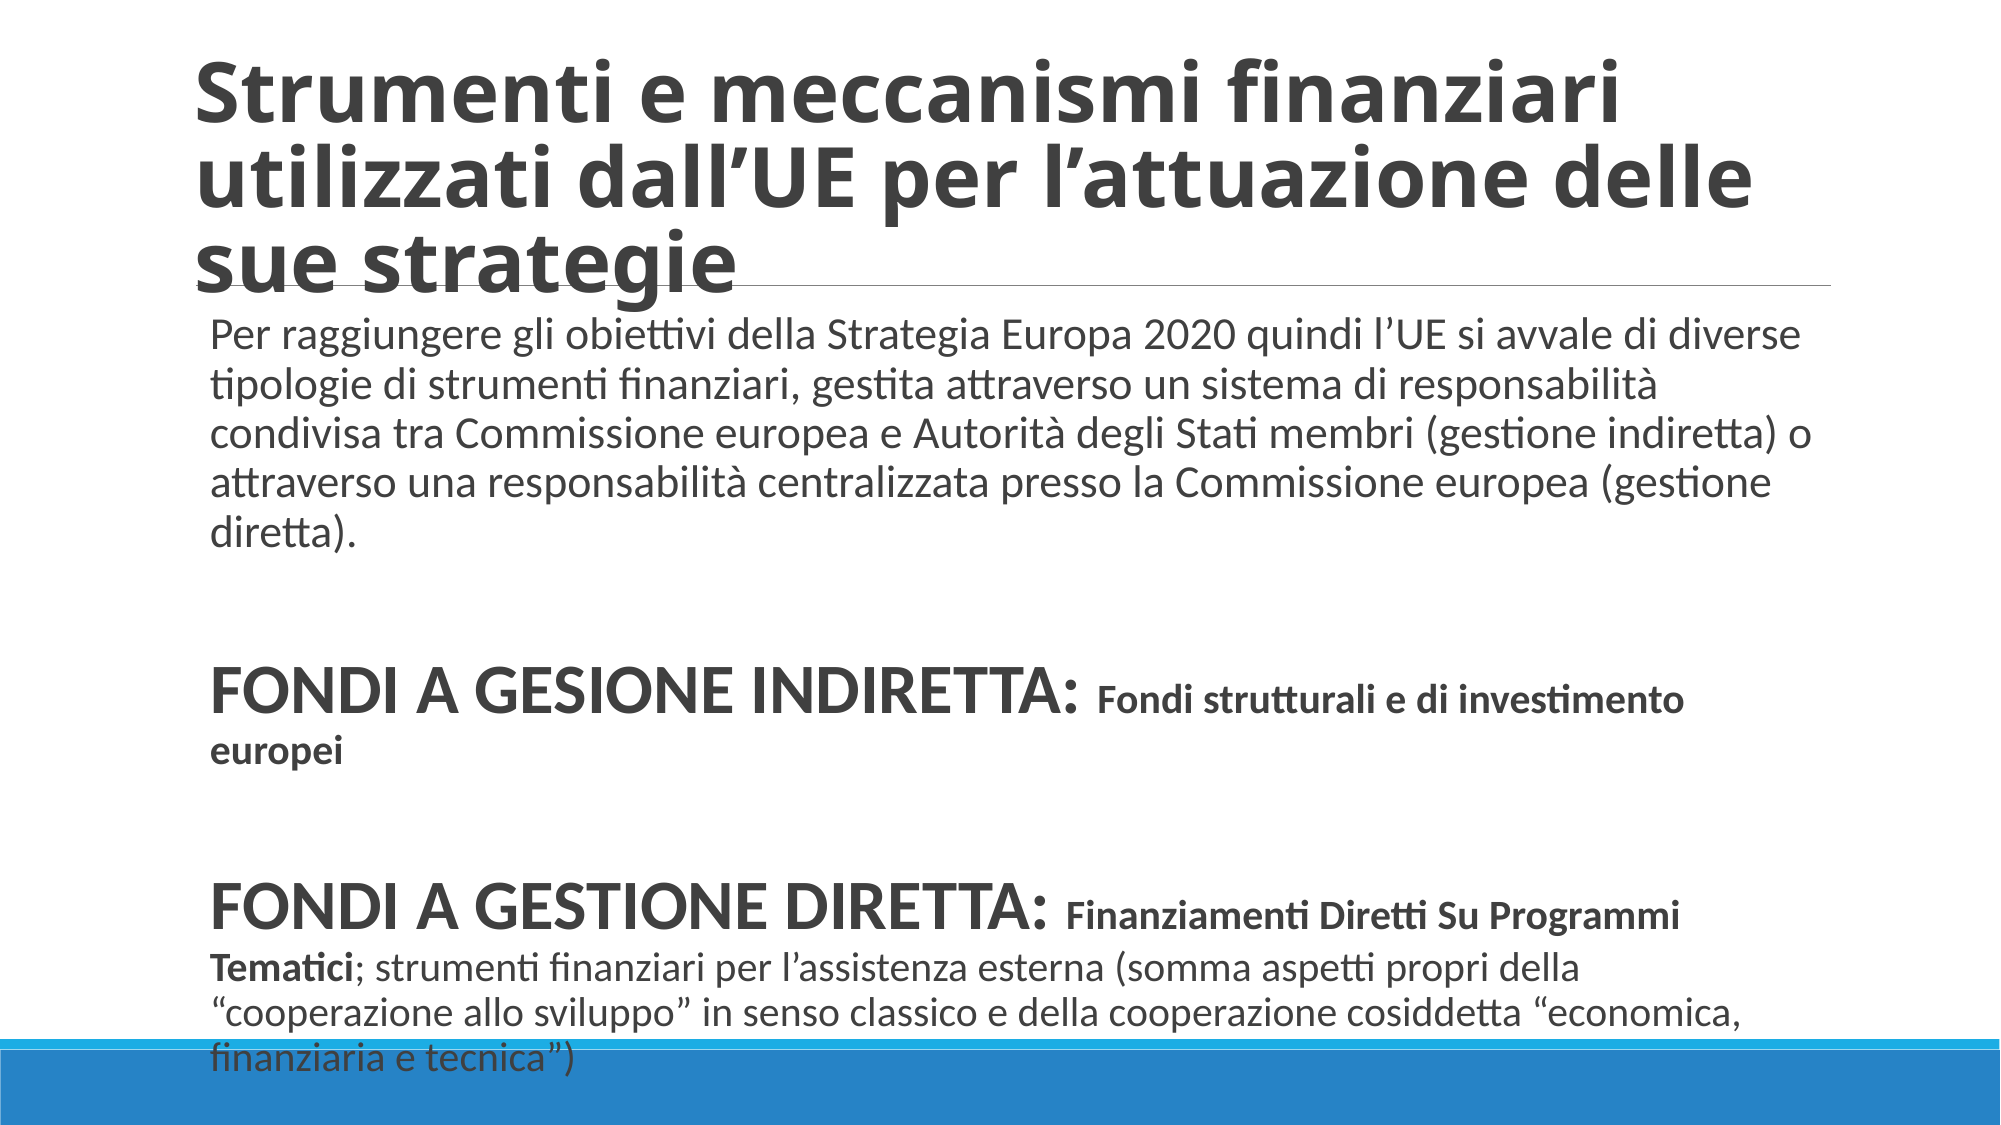

# Strumenti e meccanismi finanziari utilizzati dall’UE per l’attuazione delle sue strategie
Per raggiungere gli obiettivi della Strategia Europa 2020 quindi l’UE si avvale di diverse tipologie di strumenti finanziari, gestita attraverso un sistema di responsabilità condivisa tra Commissione europea e Autorità degli Stati membri (gestione indiretta) o attraverso una responsabilità centralizzata presso la Commissione europea (gestione diretta).
FONDI A GESIONE INDIRETTA: Fondi strutturali e di investimento europei
FONDI A GESTIONE DIRETTA: Finanziamenti Diretti Su Programmi Tematici; strumenti finanziari per l’assistenza esterna (somma aspetti propri della “cooperazione allo sviluppo” in senso classico e della cooperazione cosiddetta “economica, finanziaria e tecnica”)